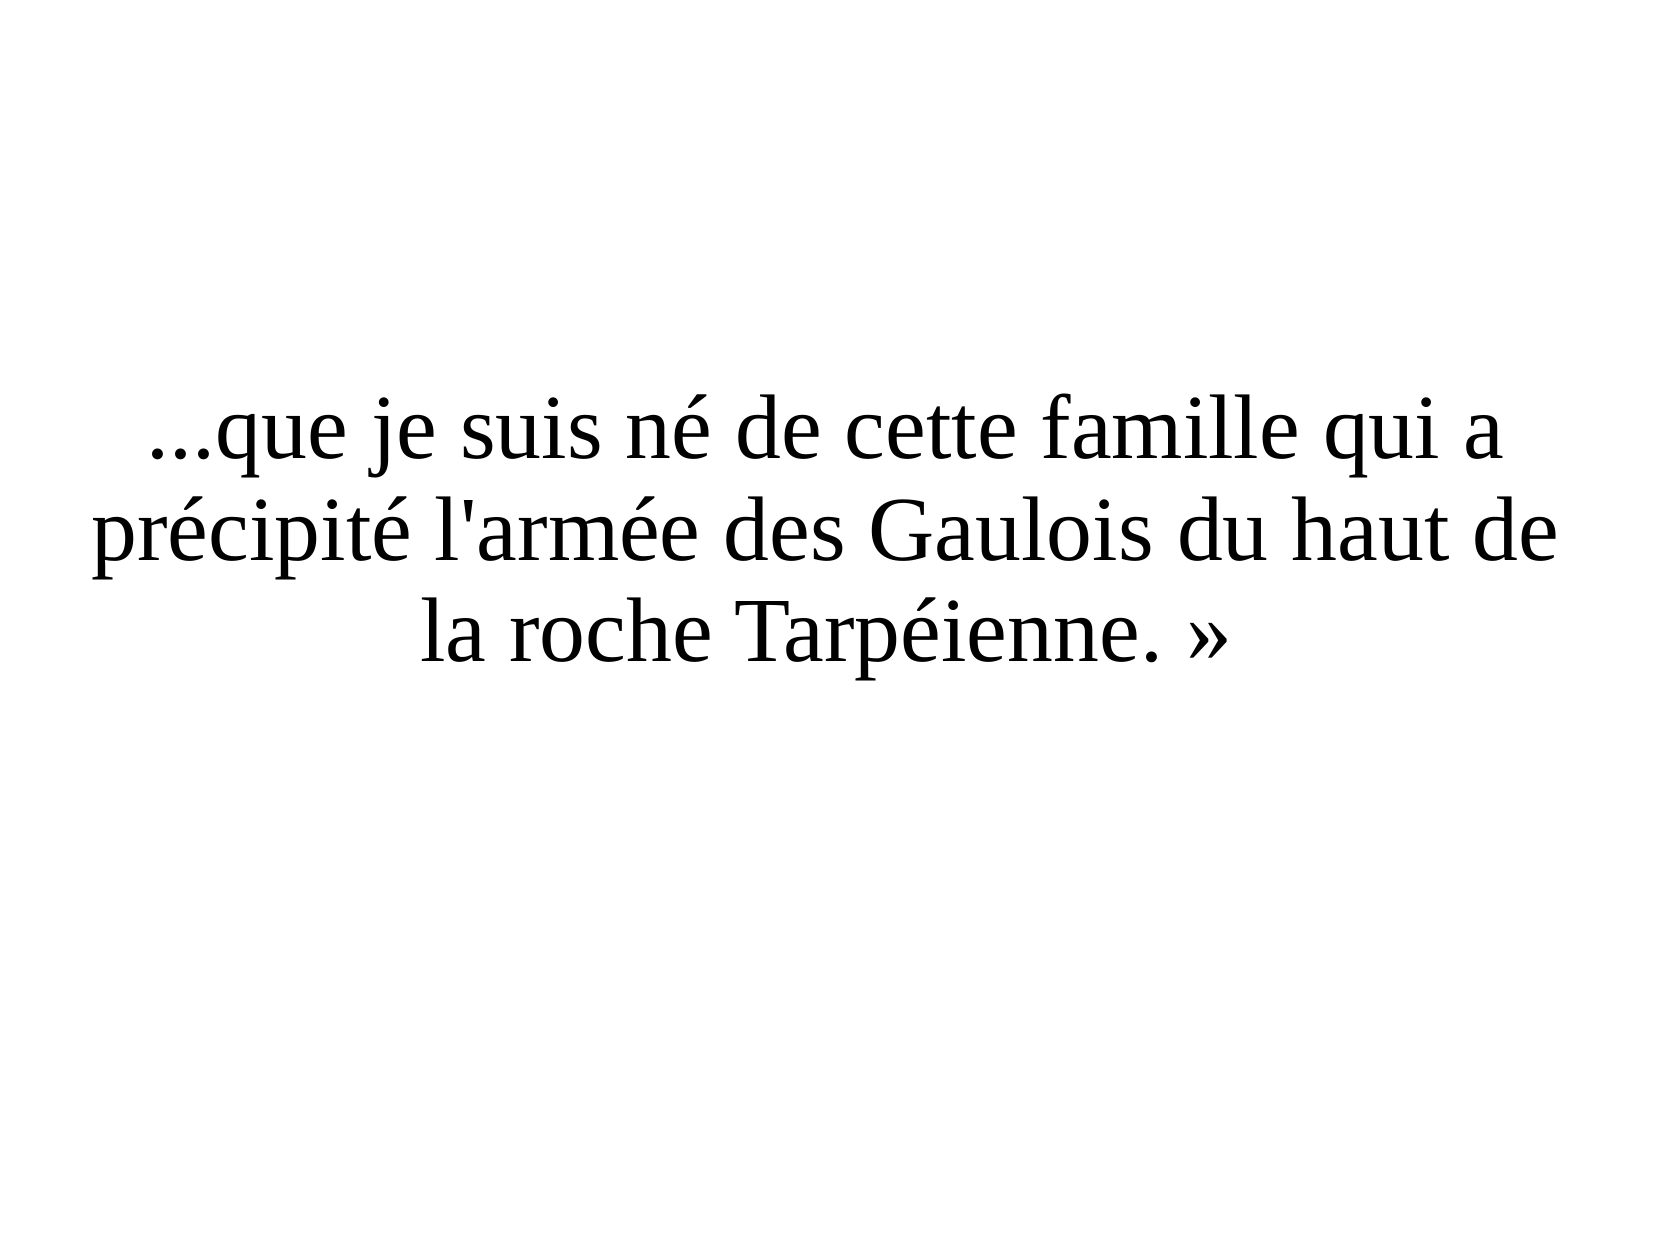

# ...que je suis né de cette famille qui a précipité l'armée des Gaulois du haut de la roche Tarpéienne. »